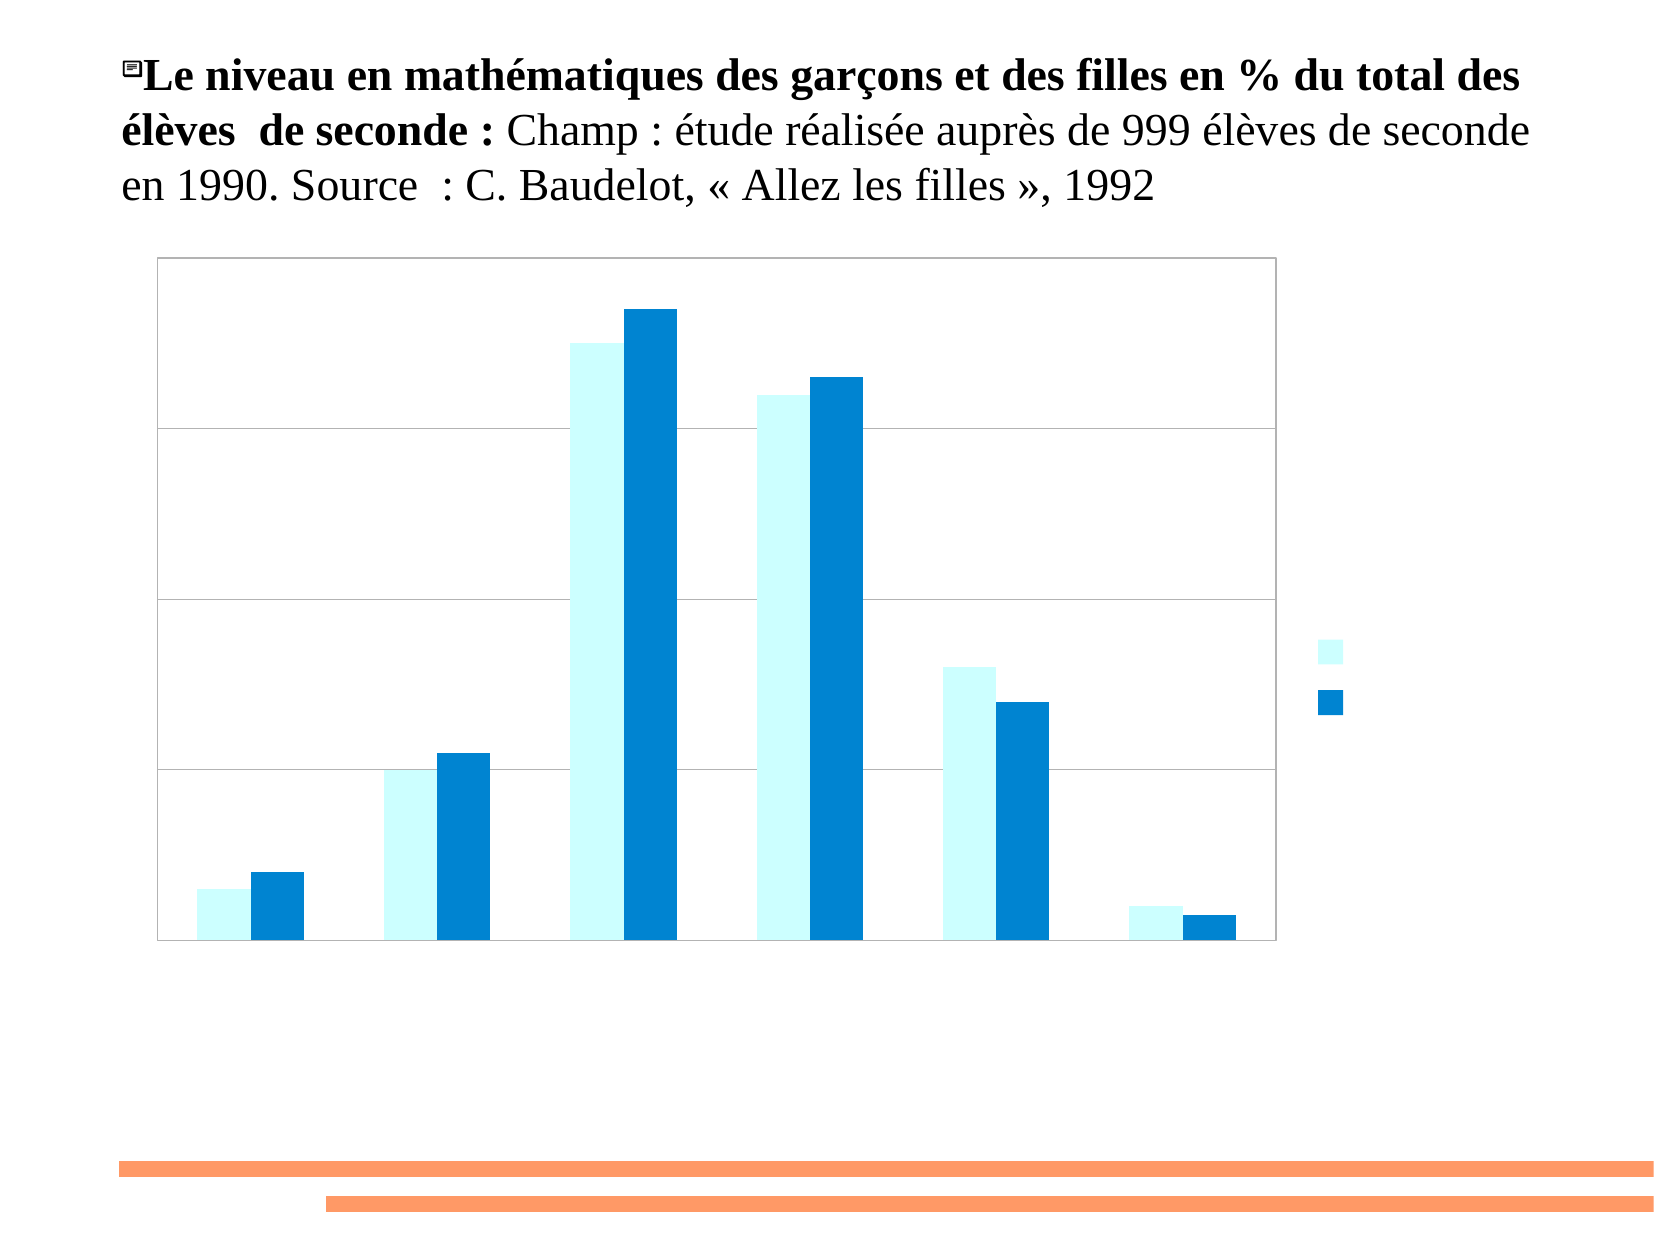

# Le niveau en mathématiques des garçons et des filles en % du total des élèves de seconde : Champ : étude réalisée auprès de 999 élèves de seconde en 1990. Source  : C. Baudelot, « Allez les filles », 1992
### Chart
| Category | Garçons | Filles |
|---|---|---|
| très bons (16 et +) | 3.0 | 4.0 |
| Bons (13 à 15) | 10.0 | 11.0 |
| Moyens (10 à 12) | 35.0 | 37.0 |
| Faibles (6 à 9) | 32.0 | 33.0 |
| Très faibles (- de 6) | 16.0 | 14.0 |
| Résultats inconnus | 2.0 | 1.5 |